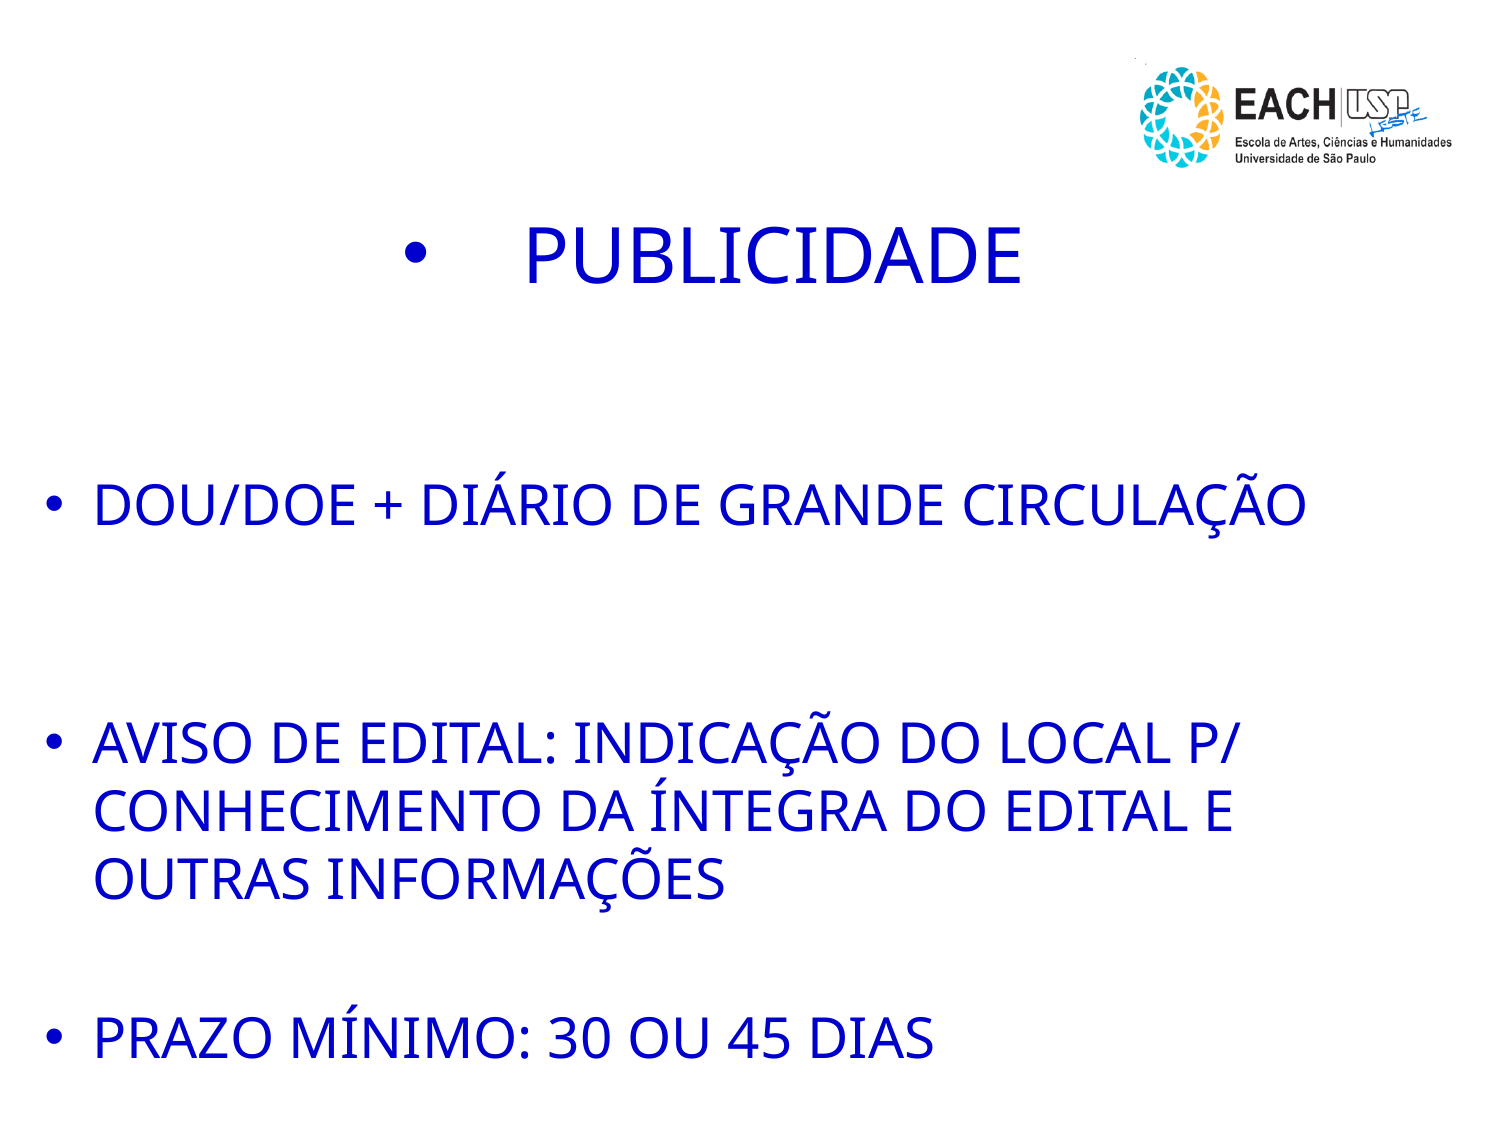

# PUBLICIDADE
DOU/DOE + DIÁRIO DE GRANDE CIRCULAÇÃO
AVISO DE EDITAL: INDICAÇÃO DO LOCAL P/ CONHECIMENTO DA ÍNTEGRA DO EDITAL E OUTRAS INFORMAÇÕES
PRAZO MÍNIMO: 30 OU 45 DIAS